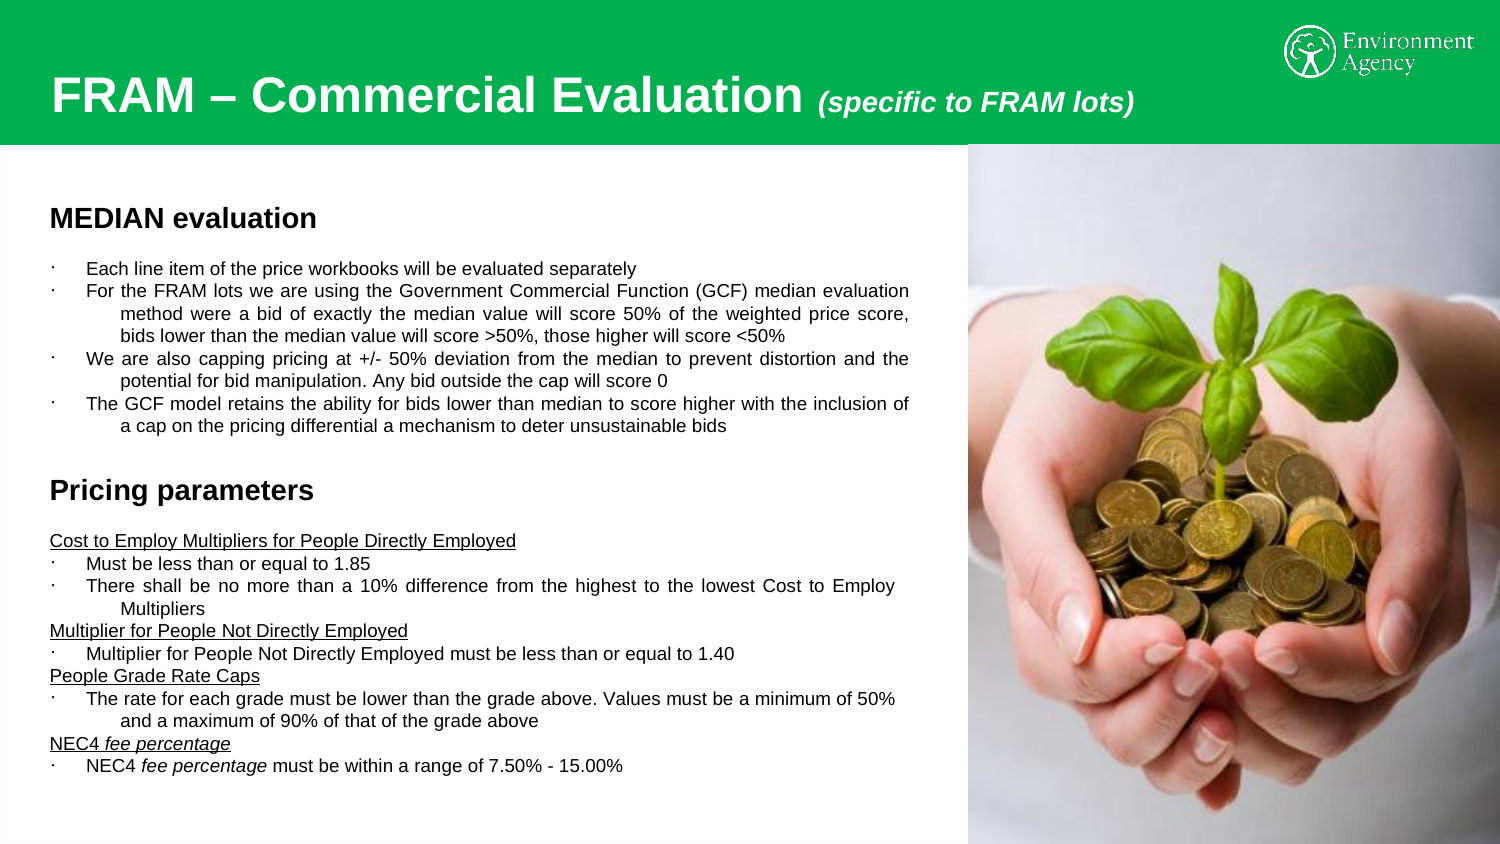

# FRAM – Commercial Evaluation (specific to FRAM lots)
MEDIAN evaluation
Each line item of the price workbooks will be evaluated separately
For the FRAM lots we are using the Government Commercial Function (GCF) median evaluation method were a bid of exactly the median value will score 50% of the weighted price score, bids lower than the median value will score >50%, those higher will score <50%
We are also capping pricing at +/- 50% deviation from the median to prevent distortion and the potential for bid manipulation. Any bid outside the cap will score 0
The GCF model retains the ability for bids lower than median to score higher with the inclusion of a cap on the pricing differential a mechanism to deter unsustainable bids
Pricing parameters
Cost to Employ Multipliers for People Directly Employed
Must be less than or equal to 1.85
There shall be no more than a 10% difference from the highest to the lowest Cost to Employ Multipliers
Multiplier for People Not Directly Employed
Multiplier for People Not Directly Employed must be less than or equal to 1.40
People Grade Rate Caps
The rate for each grade must be lower than the grade above. Values must be a minimum of 50% and a maximum of 90% of that of the grade above
NEC4 fee percentage
NEC4 fee percentage must be within a range of 7.50% - 15.00%